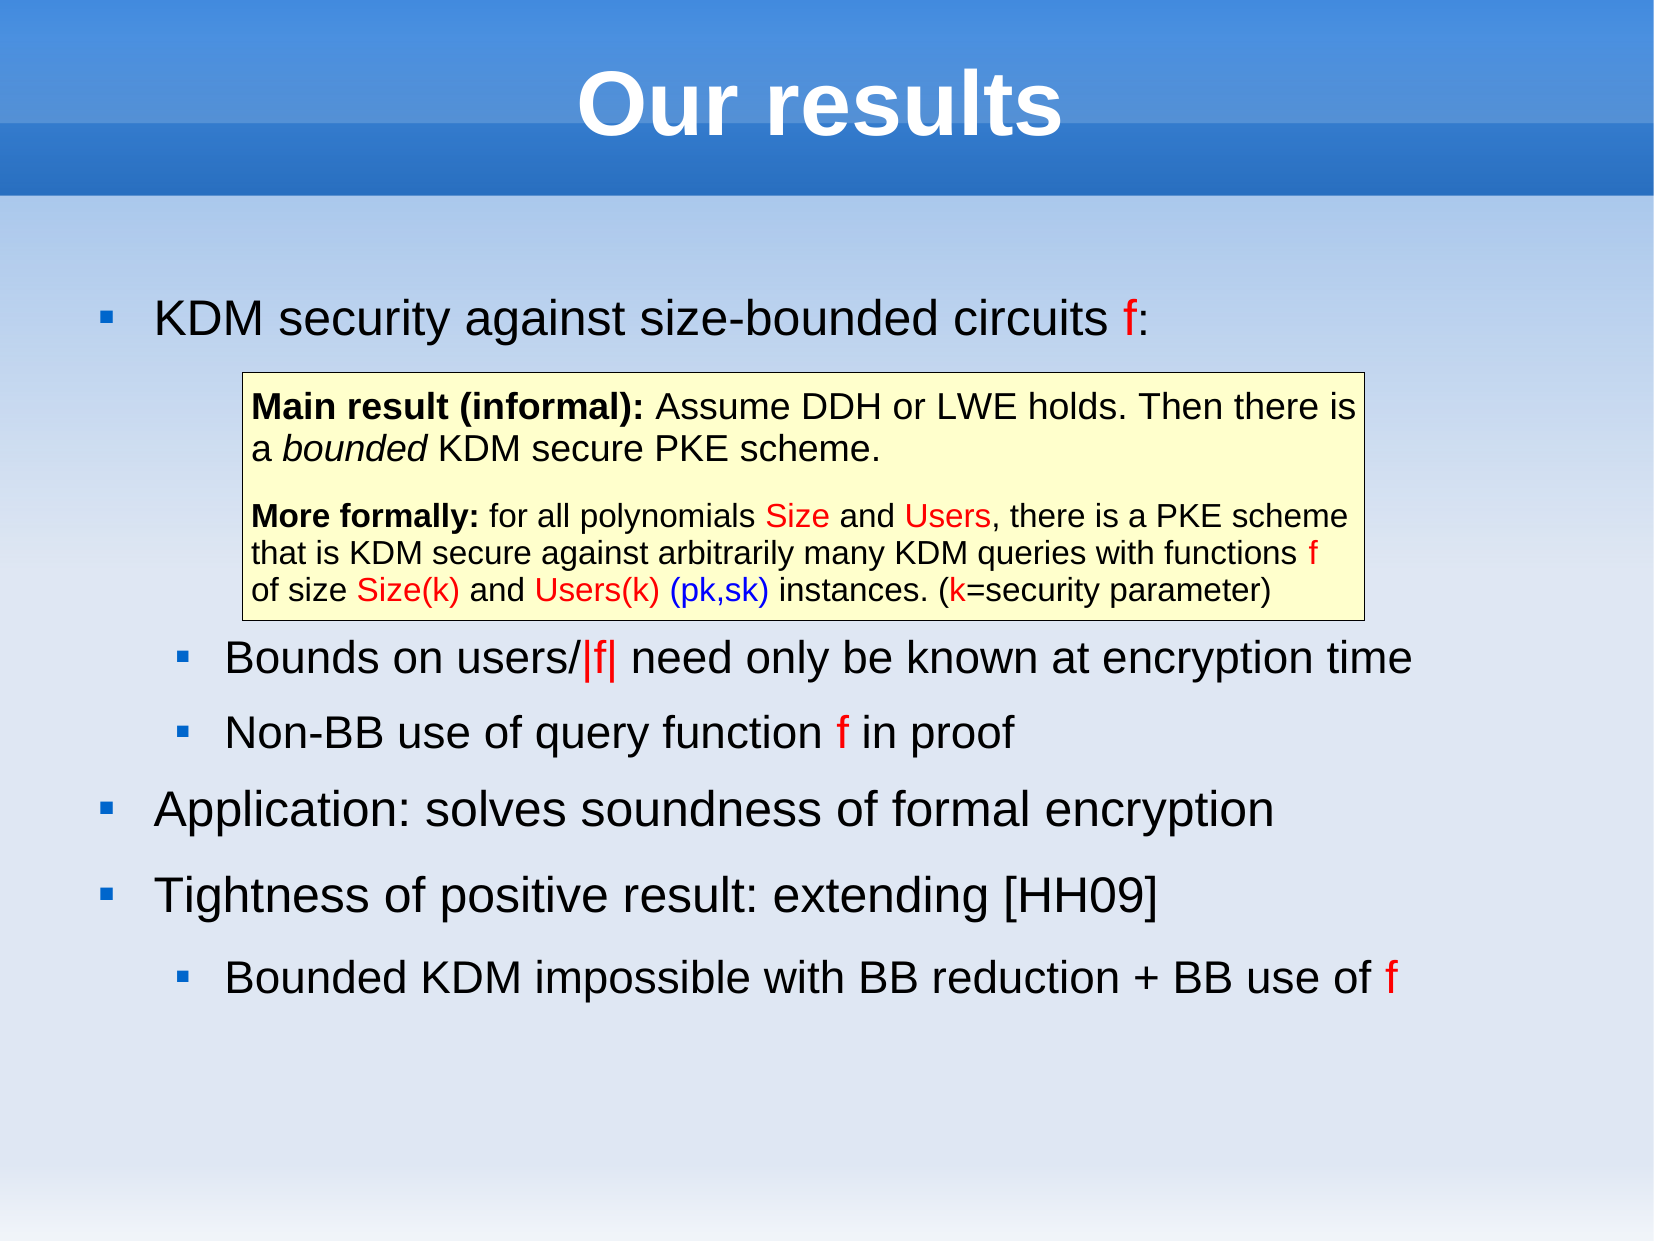

# Our results
KDM security against size-bounded circuits f:
Bounds on users/|f| need only be known at encryption time
Non-BB use of query function f in proof
Application: solves soundness of formal encryption
Tightness of positive result: extending [HH09]
Bounded KDM impossible with BB reduction + BB use of f
Main result (informal): Assume DDH or LWE holds. Then there is a bounded KDM secure PKE scheme.
More formally: for all polynomials Size and Users, there is a PKE scheme
that is KDM secure against arbitrarily many KDM queries with functions f
of size Size(k) and Users(k) (pk,sk) instances. (k=security parameter)